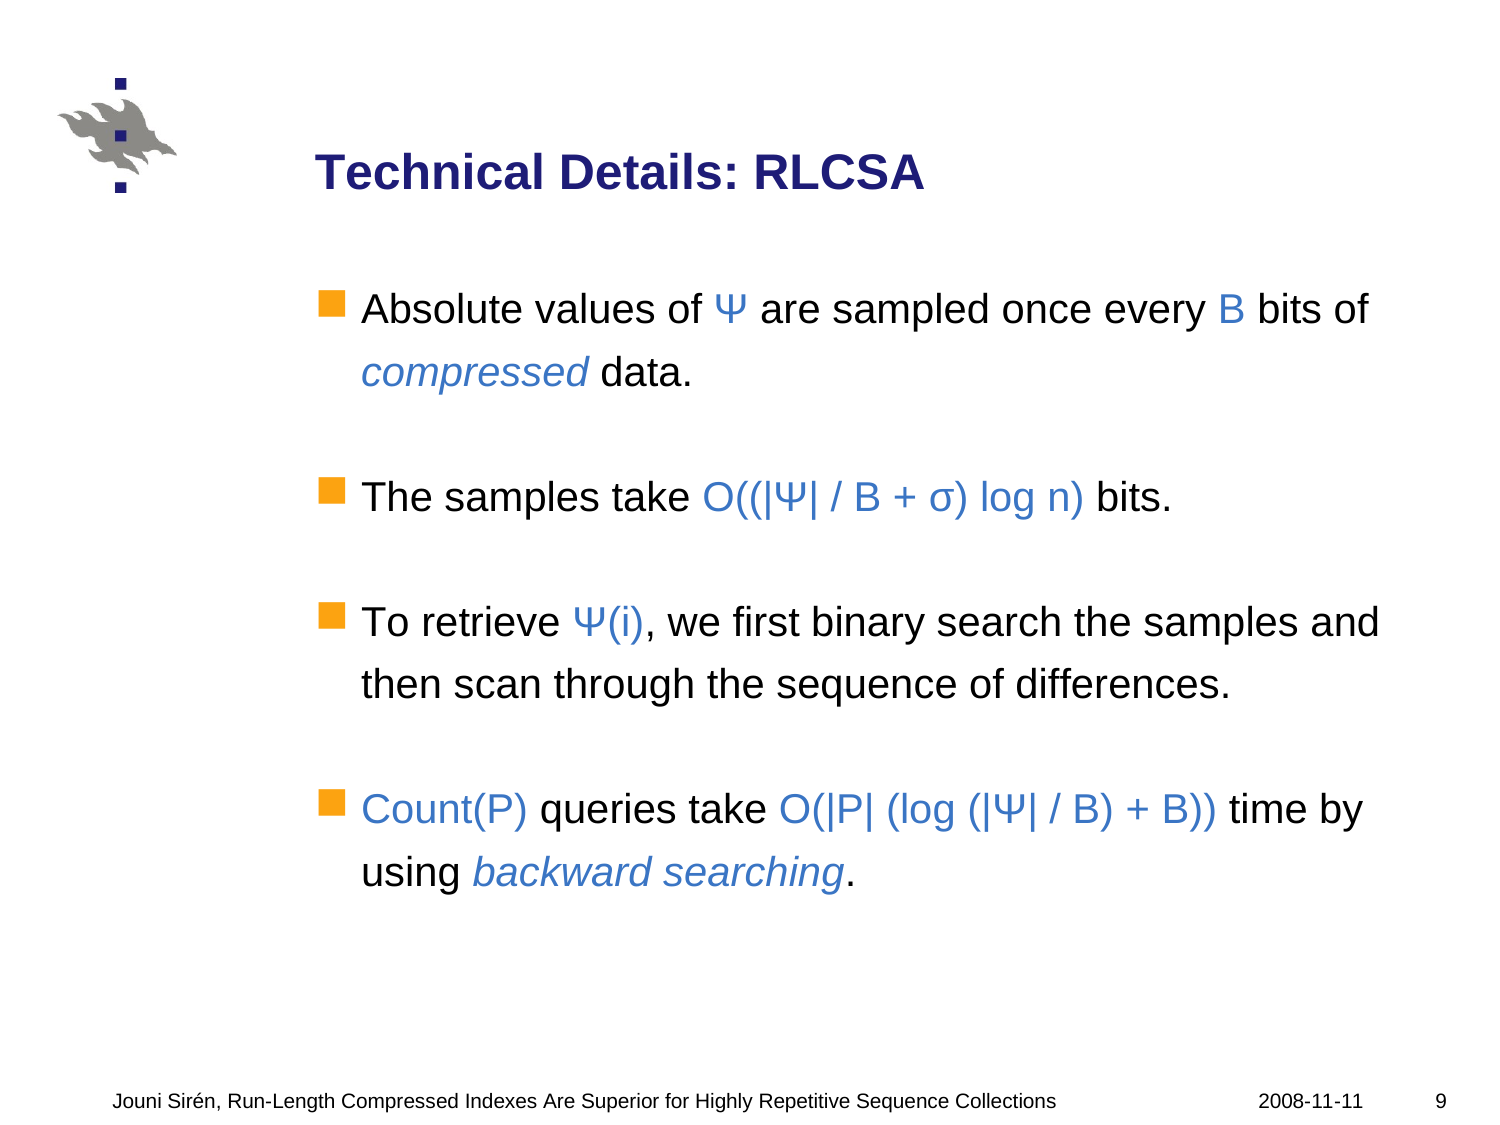

# Technical Details: RLCSA
Absolute values of Ψ are sampled once every B bits of compressed data.
The samples take O((|Ψ| / B + σ) log n) bits.
To retrieve Ψ(i), we first binary search the samples and then scan through the sequence of differences.
Count(P) queries take O(|P| (log (|Ψ| / B) + B)) time by using backward searching.
Jouni Sirén, Run-Length Compressed Indexes Are Superior for Highly Repetitive Sequence Collections
2008-11-11
9